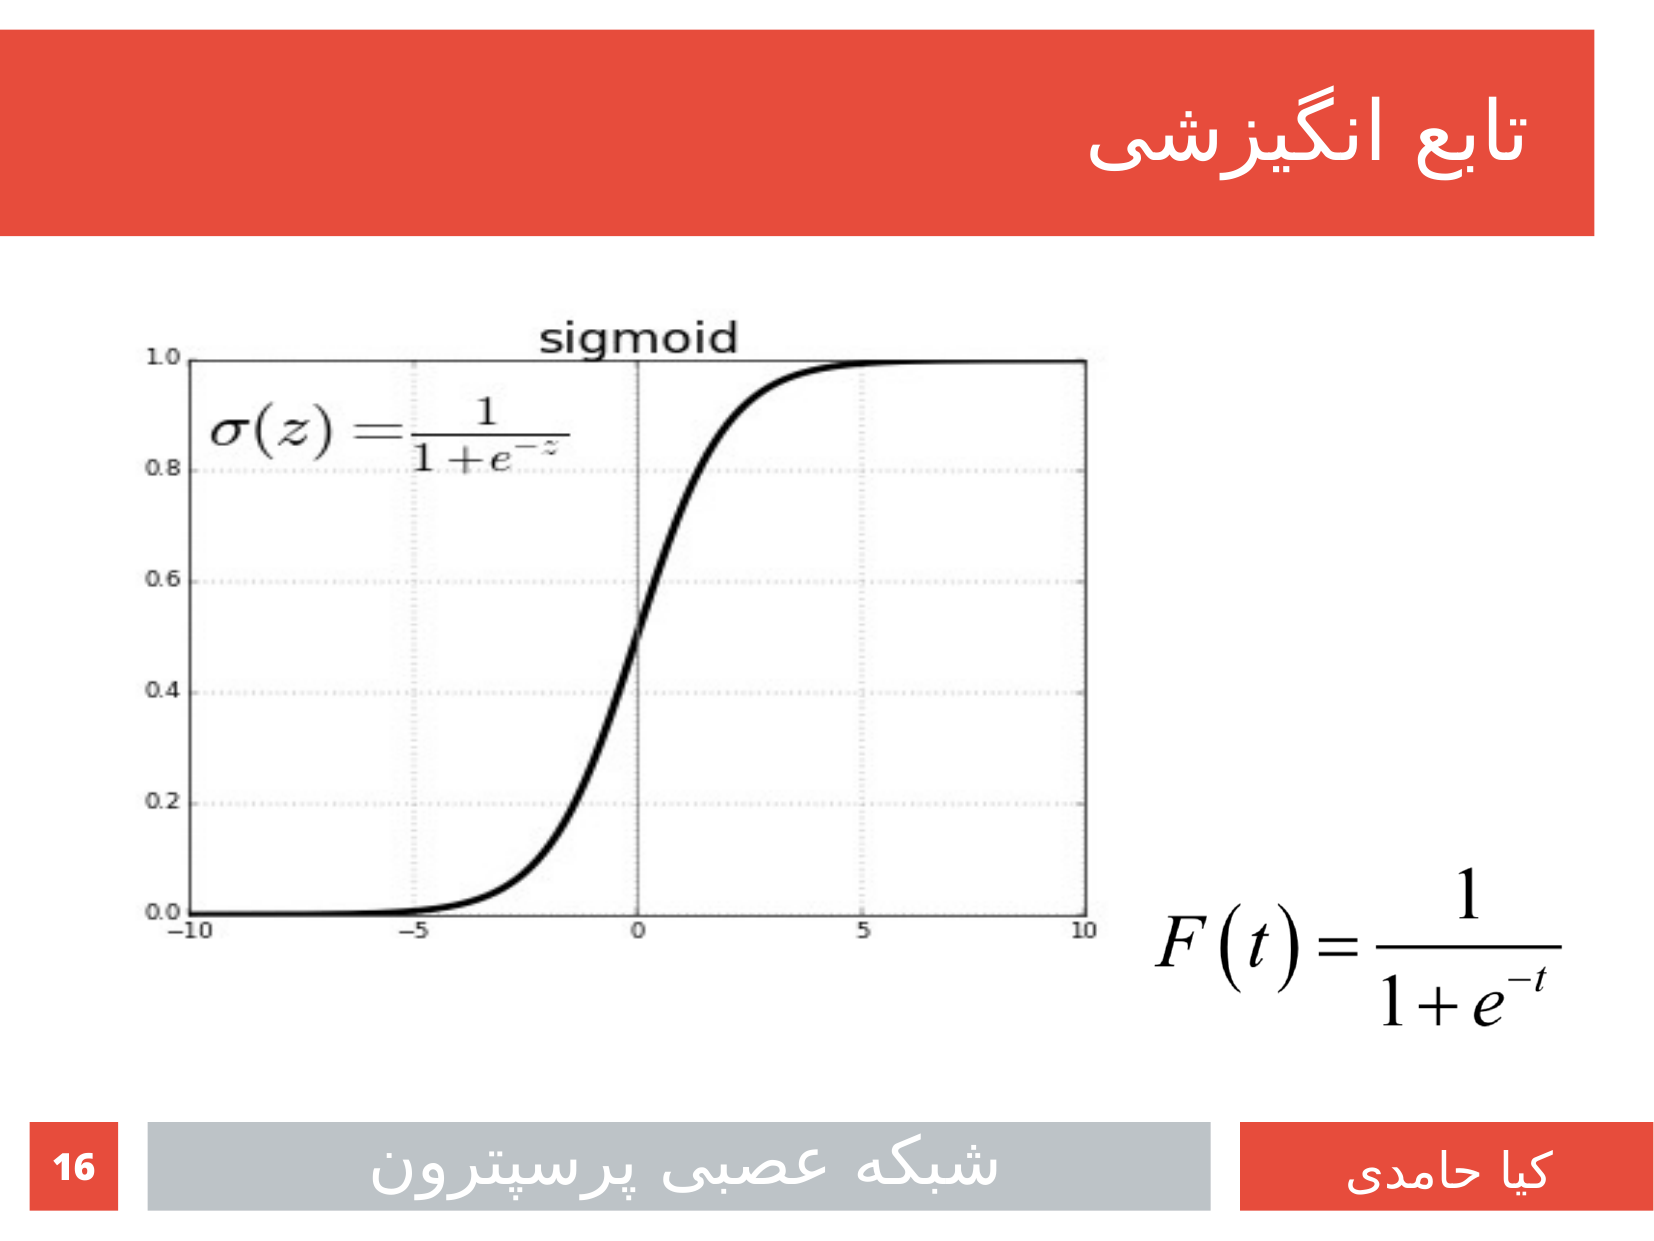

# تابع انگیزشی
16
 شبکه عصبی پرسپترون
کیا حامدی